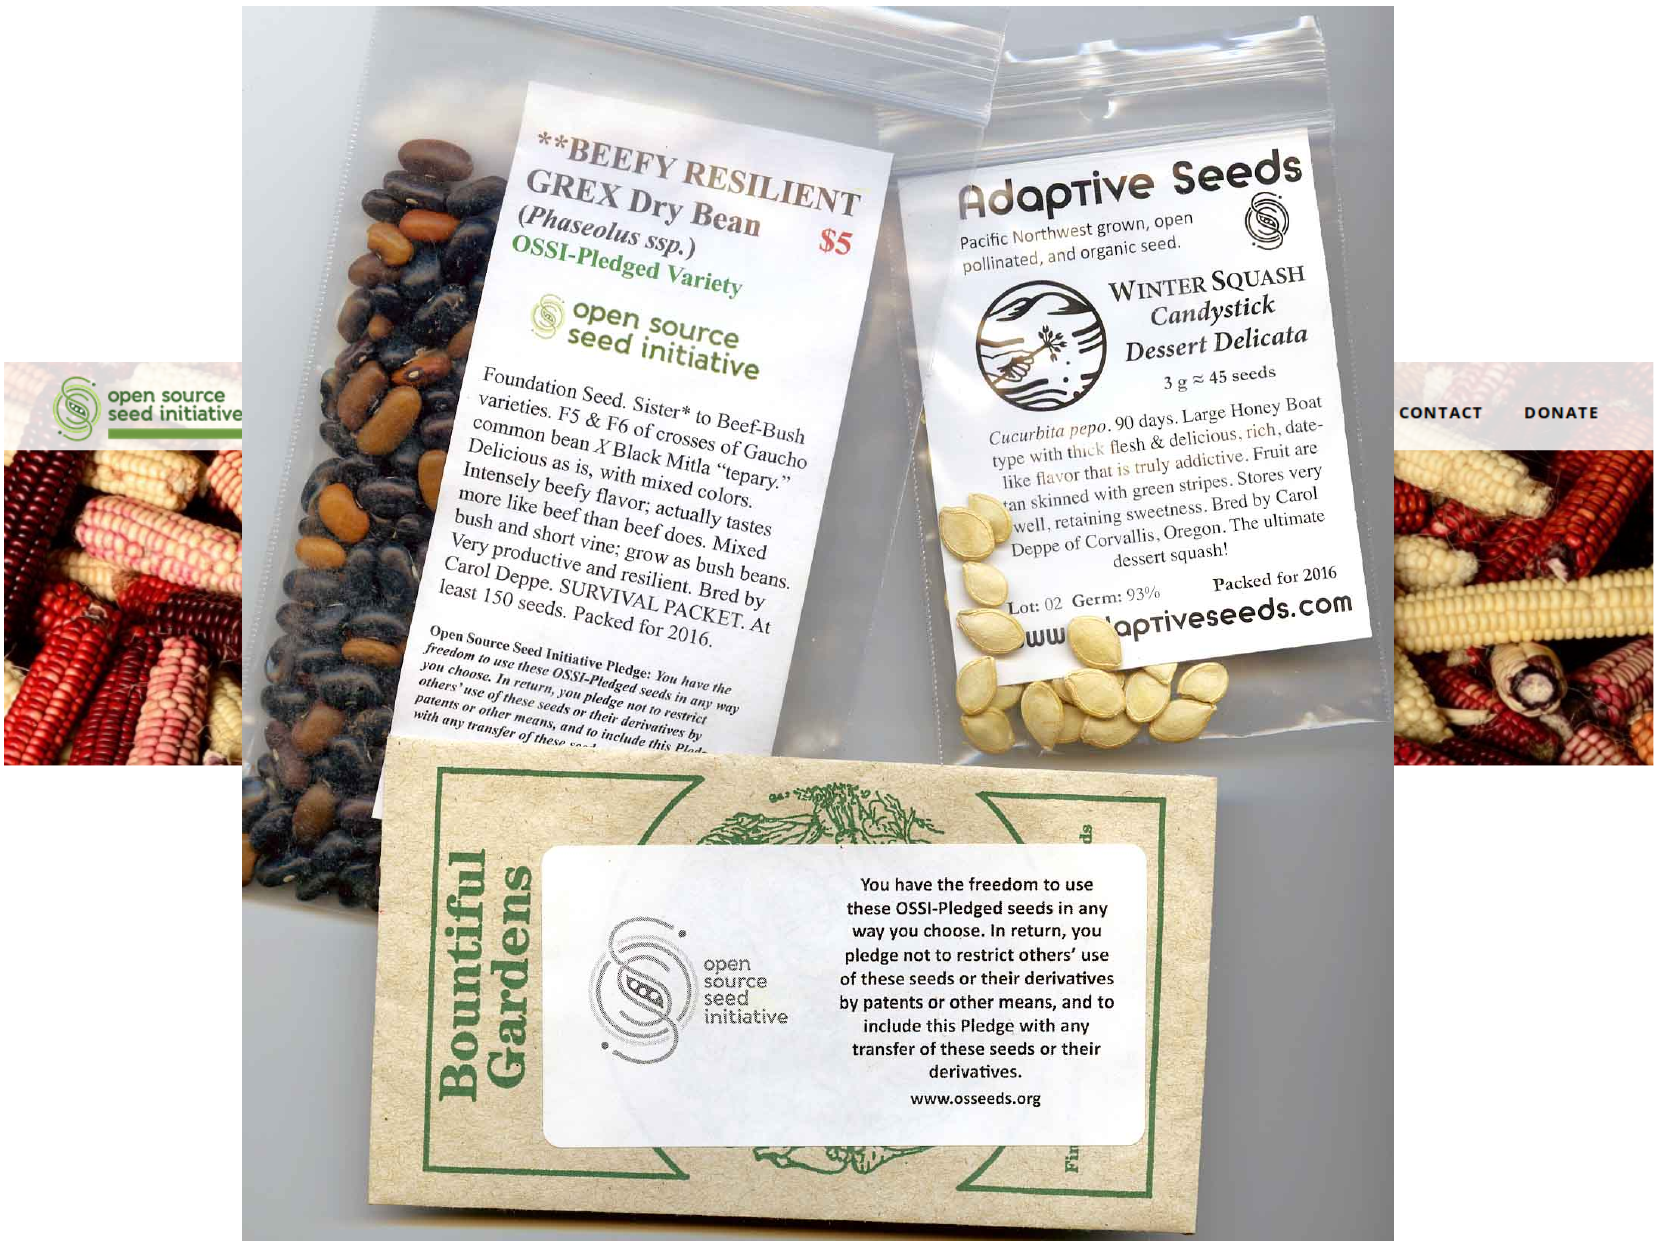

A PROPOSITO DI CIBO:
LA BREVETTAZIONE DEI SEMI
PER APPROFONDIRE